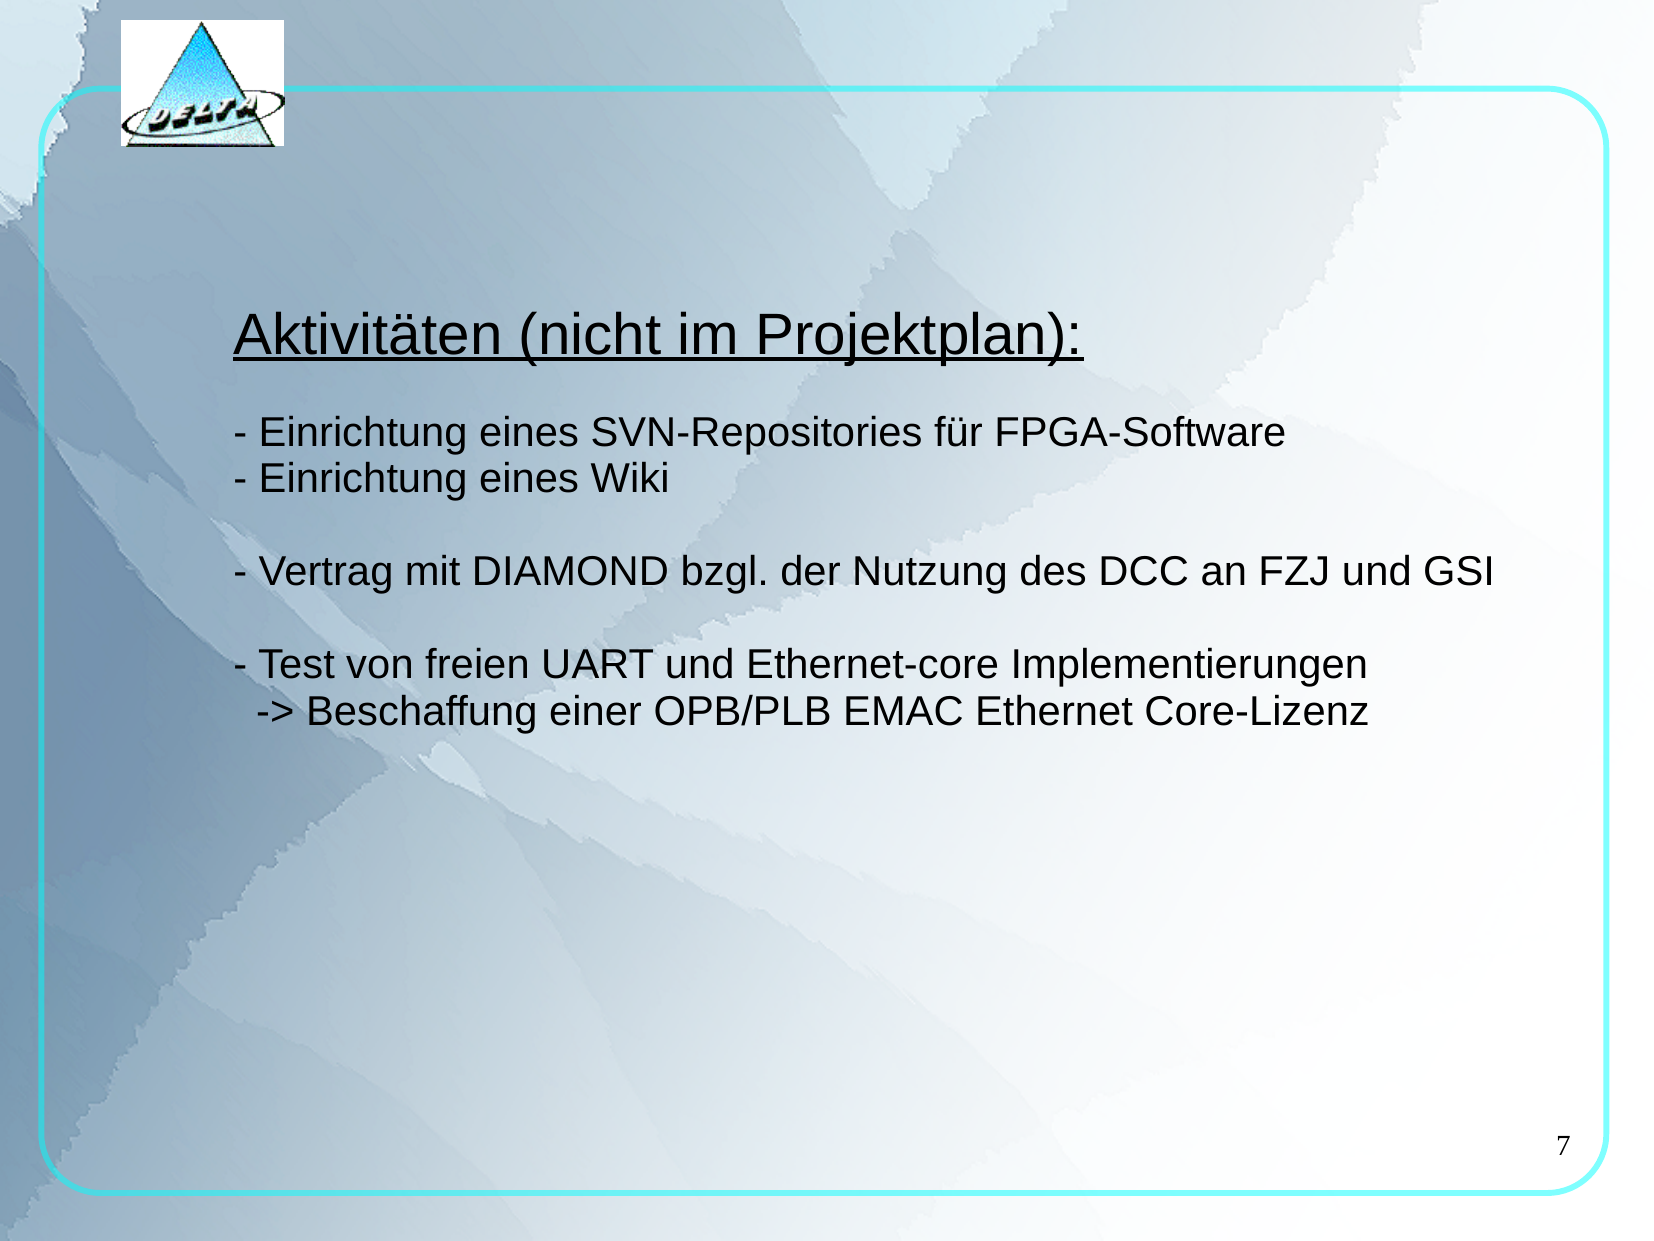

Aktivitäten (nicht im Projektplan):
- Einrichtung eines SVN-Repositories für FPGA-Software
- Einrichtung eines Wiki
- Vertrag mit DIAMOND bzgl. der Nutzung des DCC an FZJ und GSI
- Test von freien UART und Ethernet-core Implementierungen
 -> Beschaffung einer OPB/PLB EMAC Ethernet Core-Lizenz
7